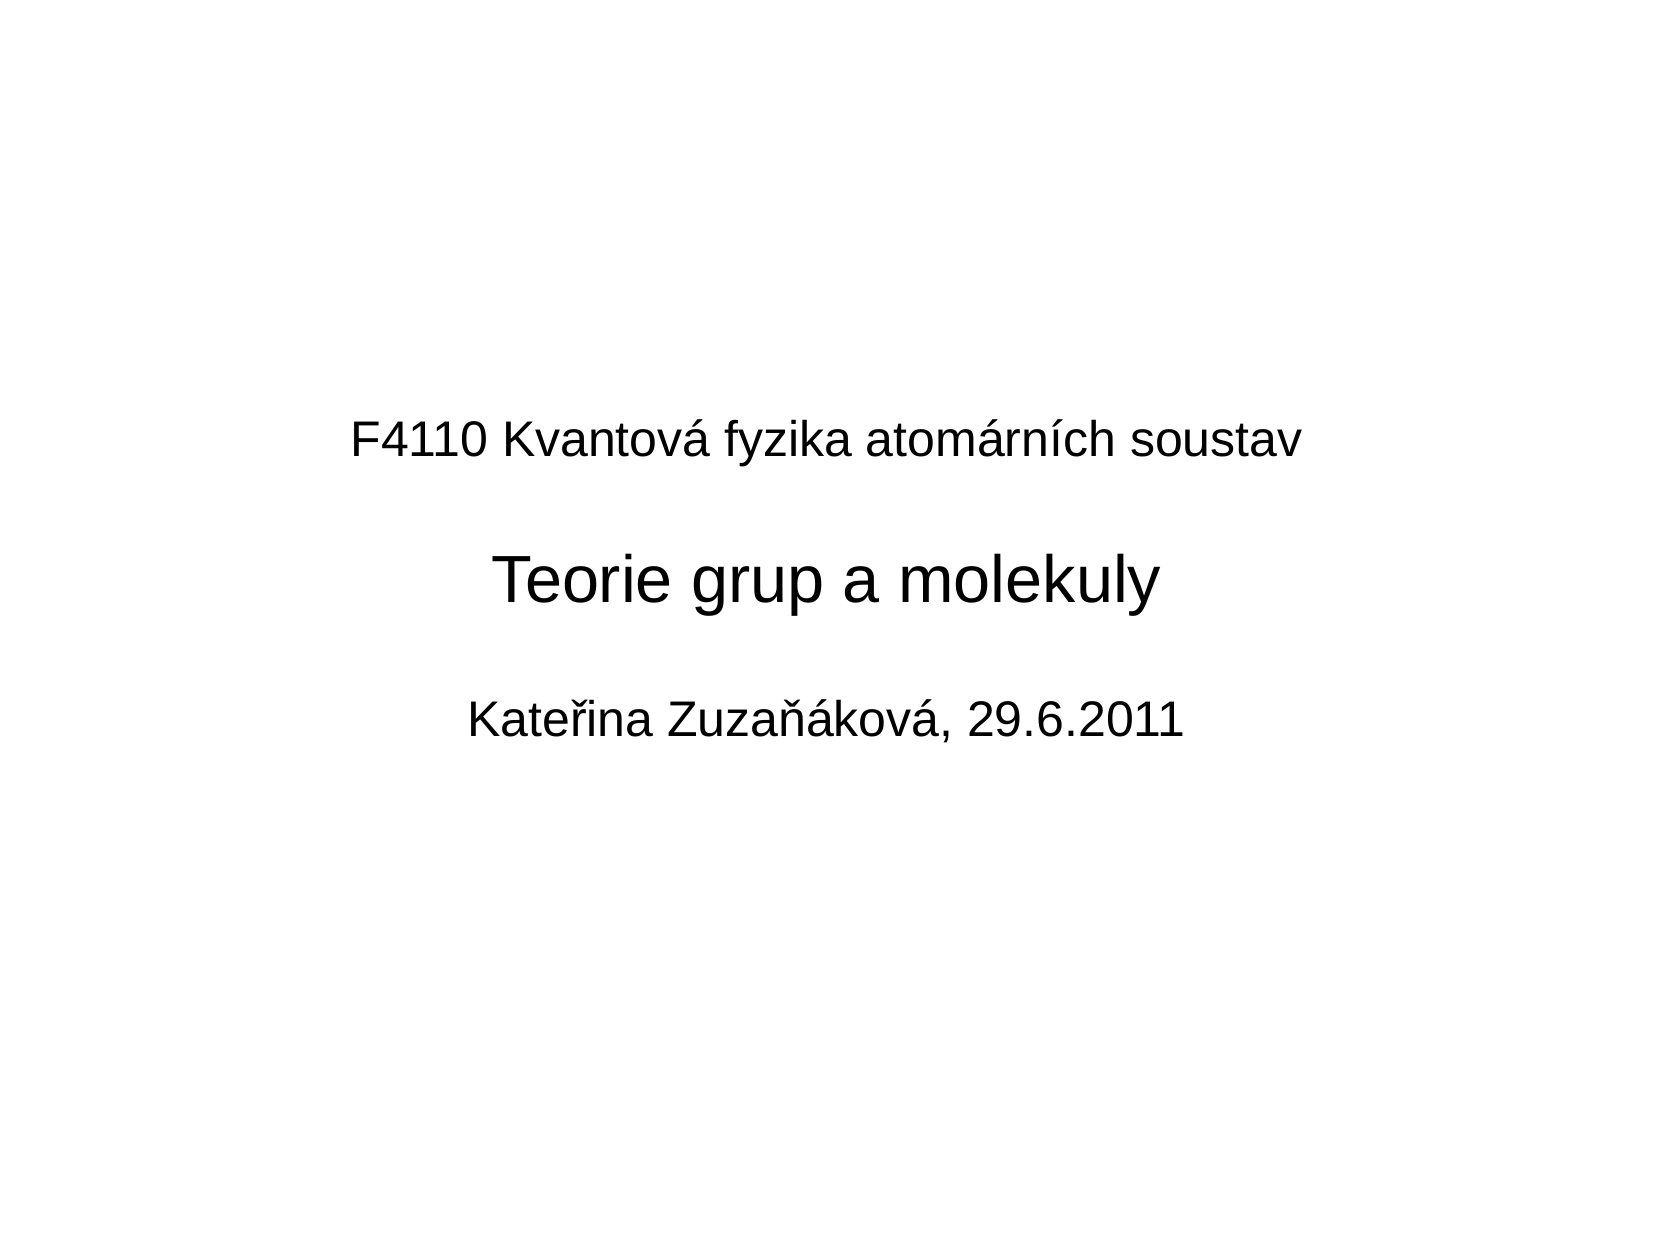

F4110 Kvantová fyzika atomárních soustav
Teorie grup a molekuly
Kateřina Zuzaňáková, 29.6.2011